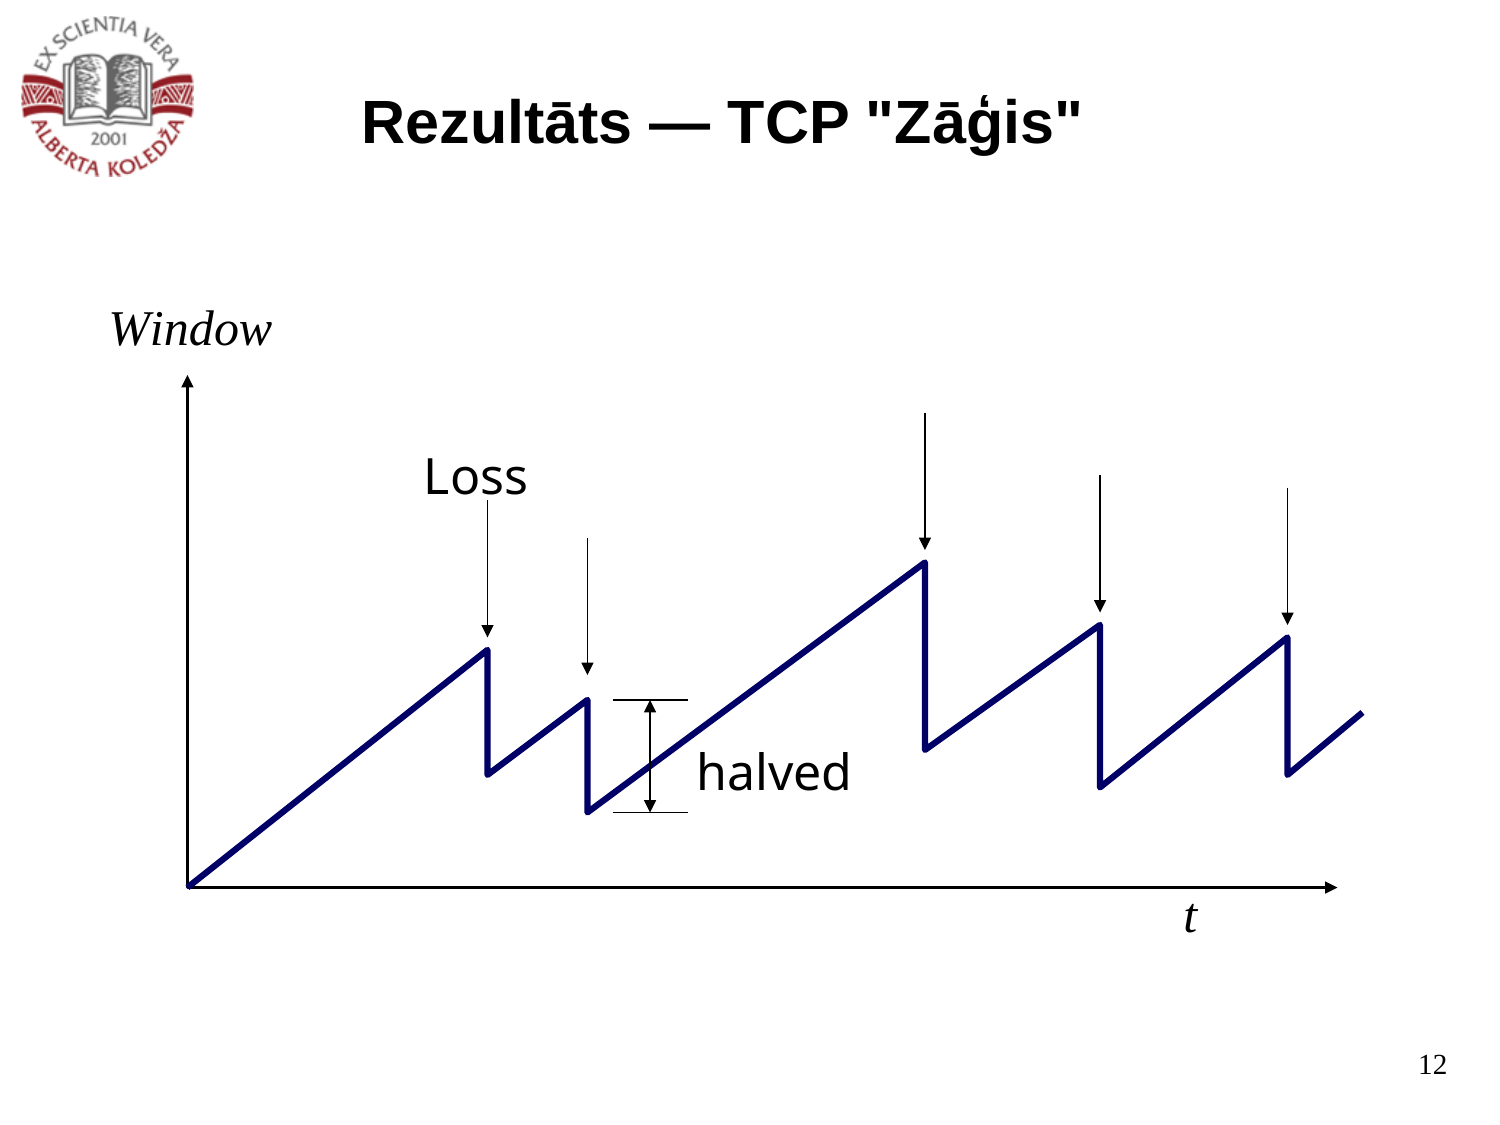

# Rezultāts — TCP "Zāģis"
Window
Loss
halved
t